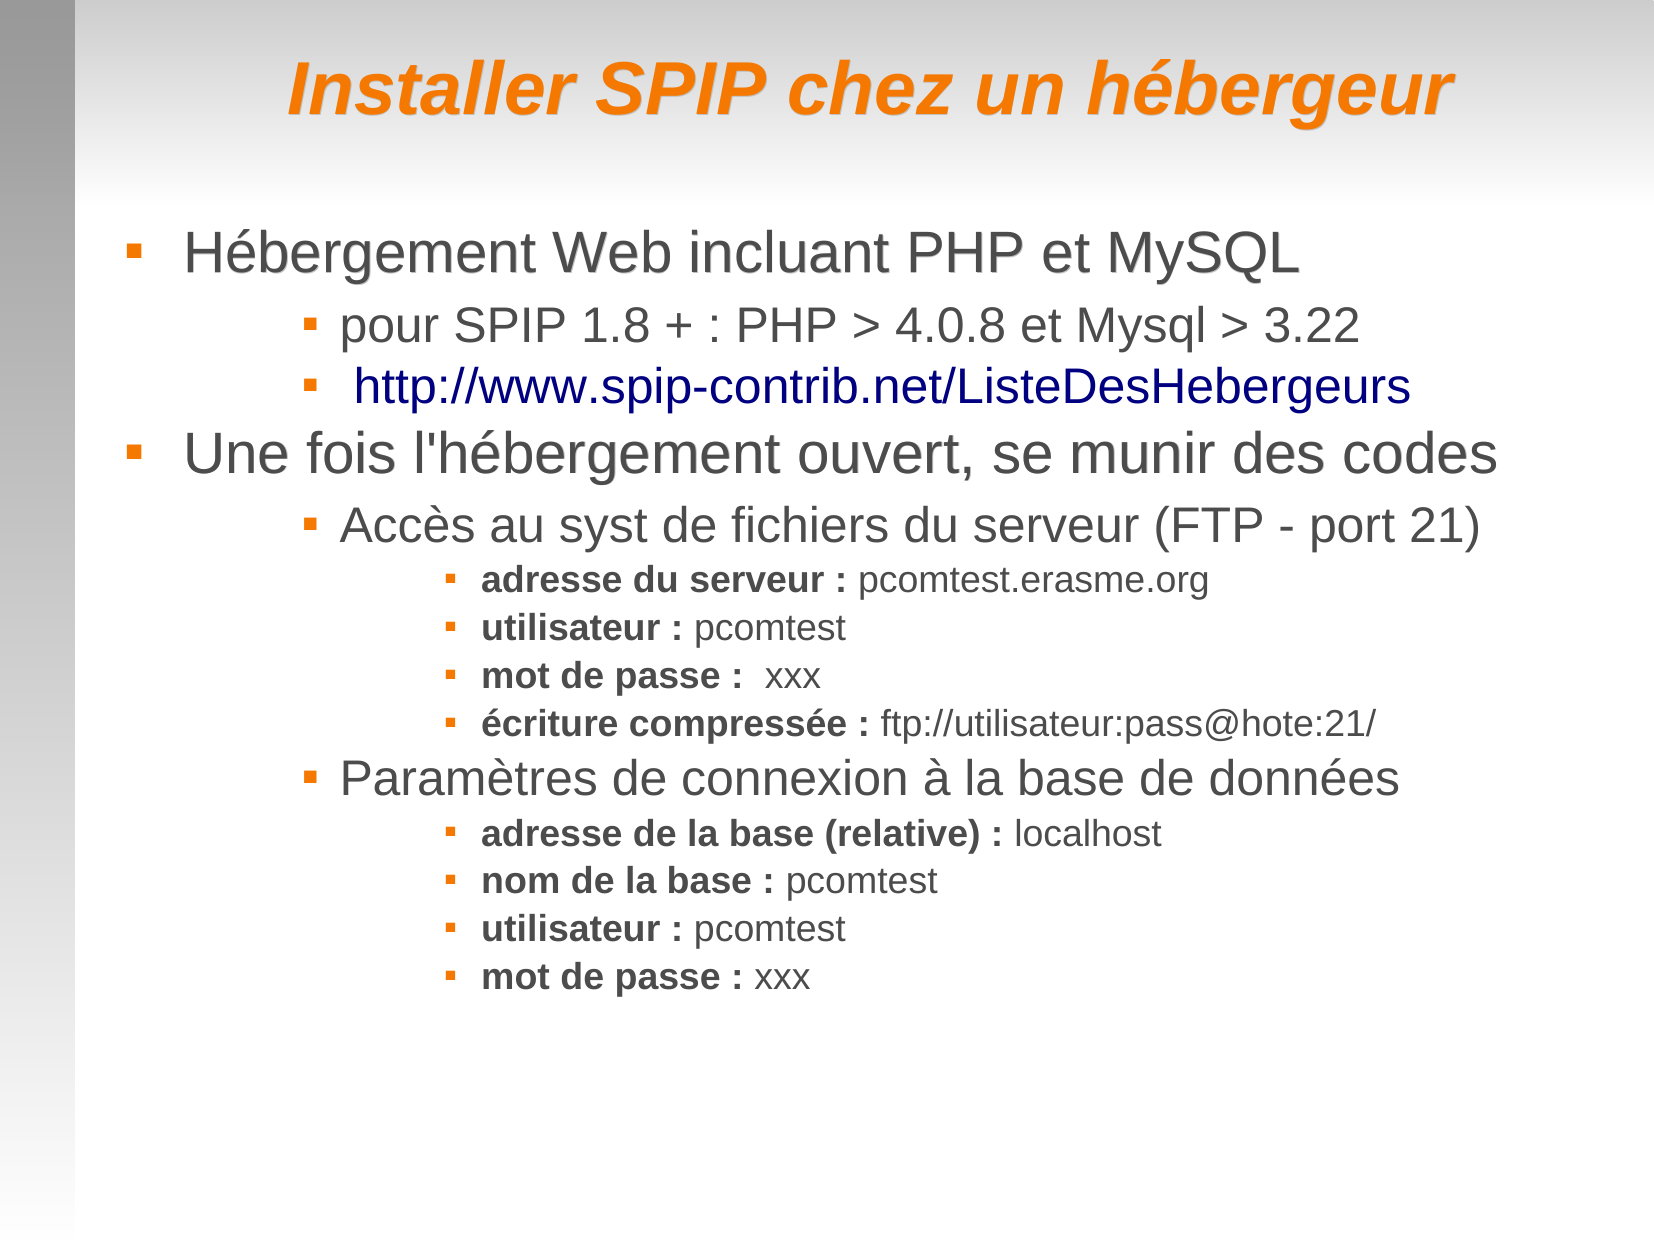

Installer SPIP chez un hébergeur
# Hébergement Web incluant PHP et MySQL
pour SPIP 1.8 + : PHP > 4.0.8 et Mysql > 3.22
 http://www.spip-contrib.net/ListeDesHebergeurs
Une fois l'hébergement ouvert, se munir des codes
Accès au syst de fichiers du serveur (FTP - port 21)
adresse du serveur : pcomtest.erasme.org
utilisateur : pcomtest
mot de passe : xxx
écriture compressée : ftp://utilisateur:pass@hote:21/
Paramètres de connexion à la base de données
adresse de la base (relative) : localhost
nom de la base : pcomtest
utilisateur : pcomtest
mot de passe : xxx